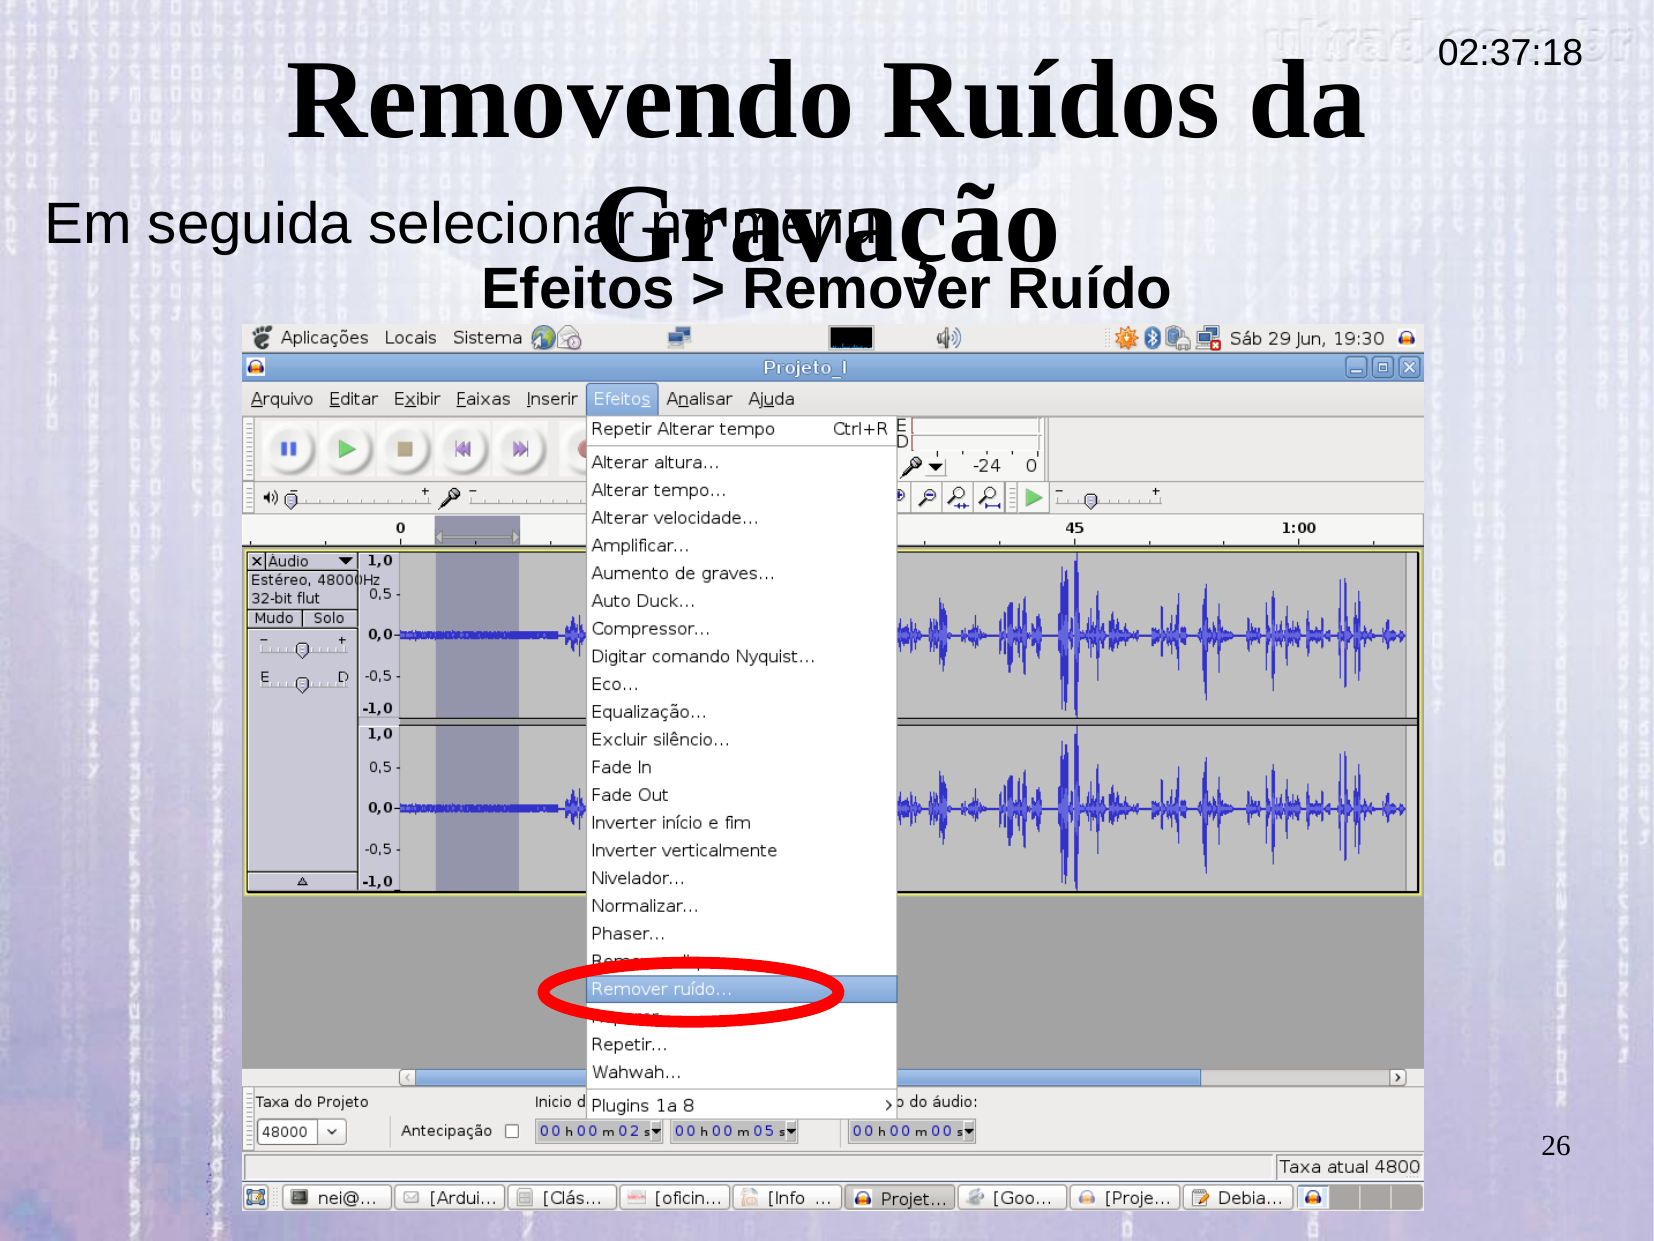

02:22:19
Removendo Ruídos da Gravação
Em seguida selecionar no menu:
Efeitos > Remover Ruído
26